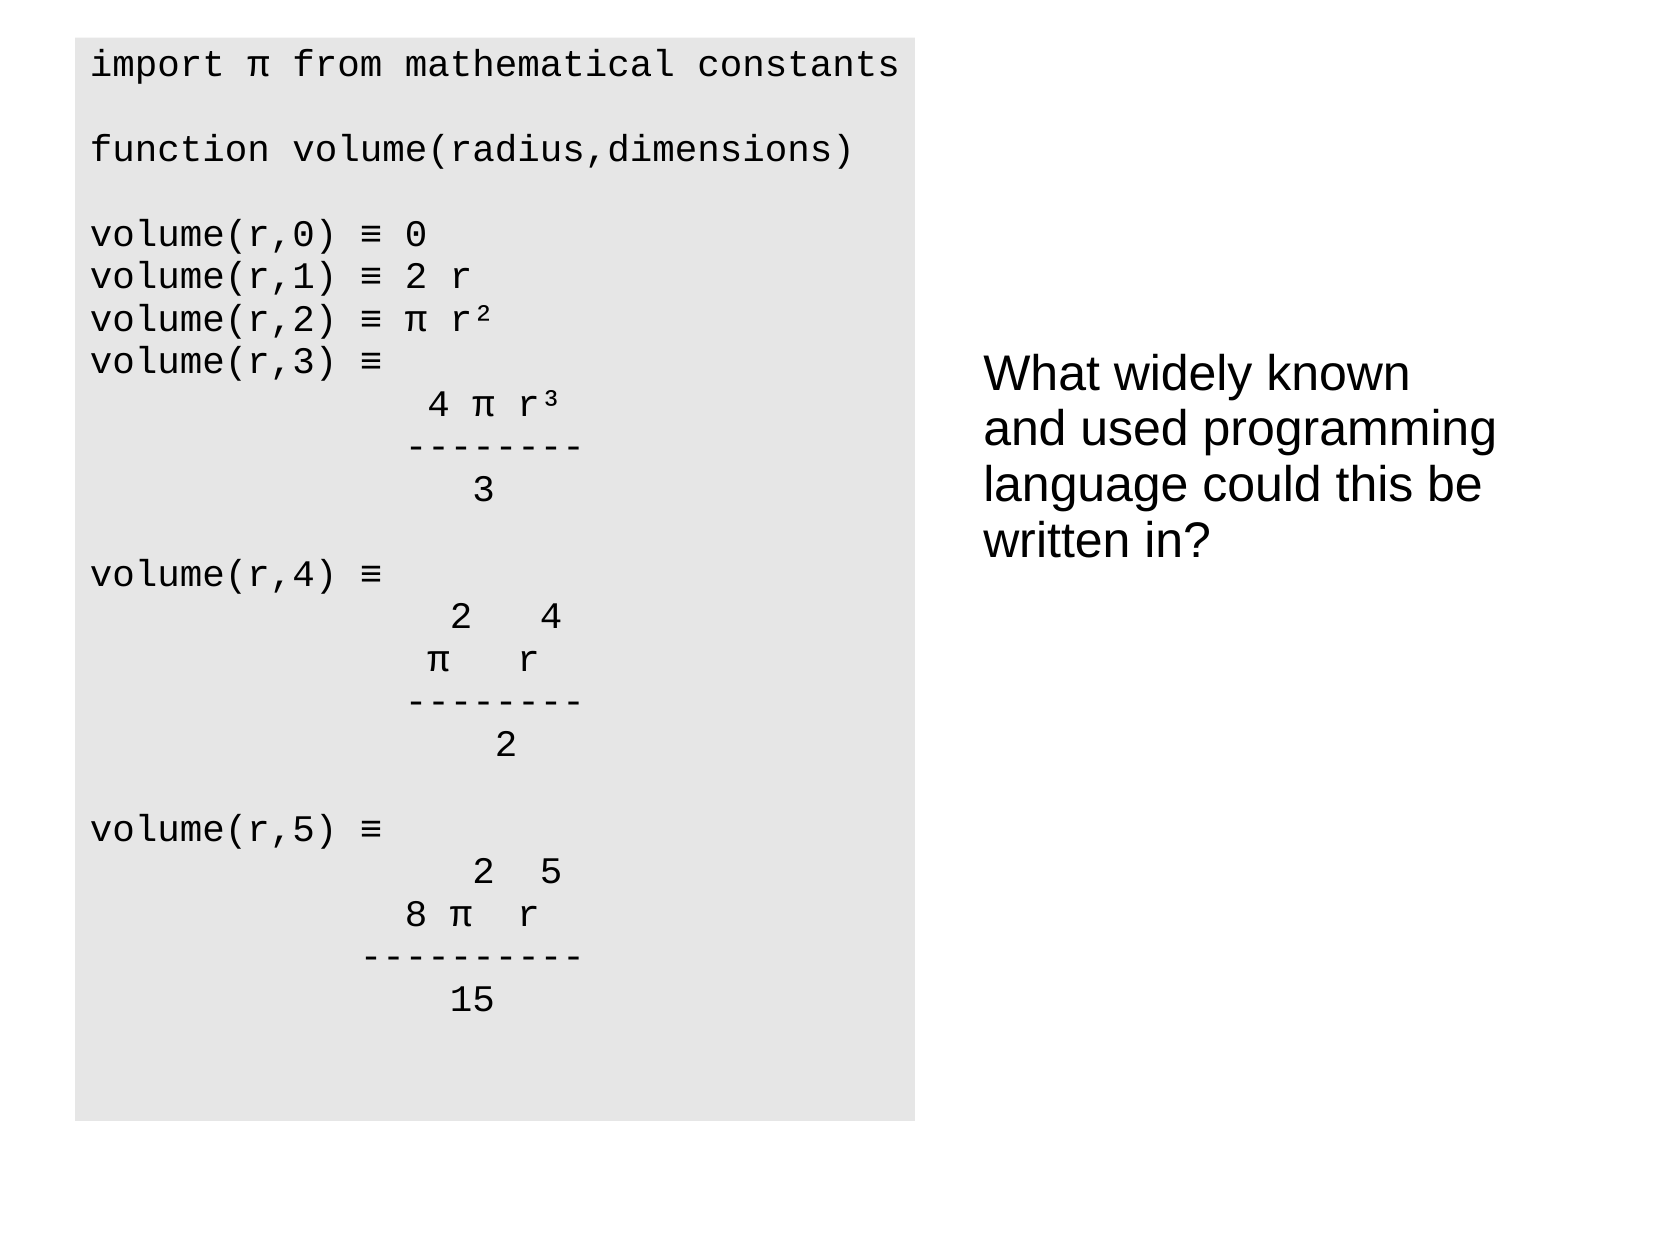

import π from mathematical constants
function volume(radius,dimensions)
volume(r,0) ≡ 0
volume(r,1) ≡ 2 r
volume(r,2) ≡ π r²
volume(r,3) ≡
 4 π r³
 --------
 3
volume(r,4) ≡
 2 4
 π r
 --------
 2
volume(r,5) ≡
 2 5
 8 π r
 ----------
 15
What widely known
and used programming
language could this be
written in?